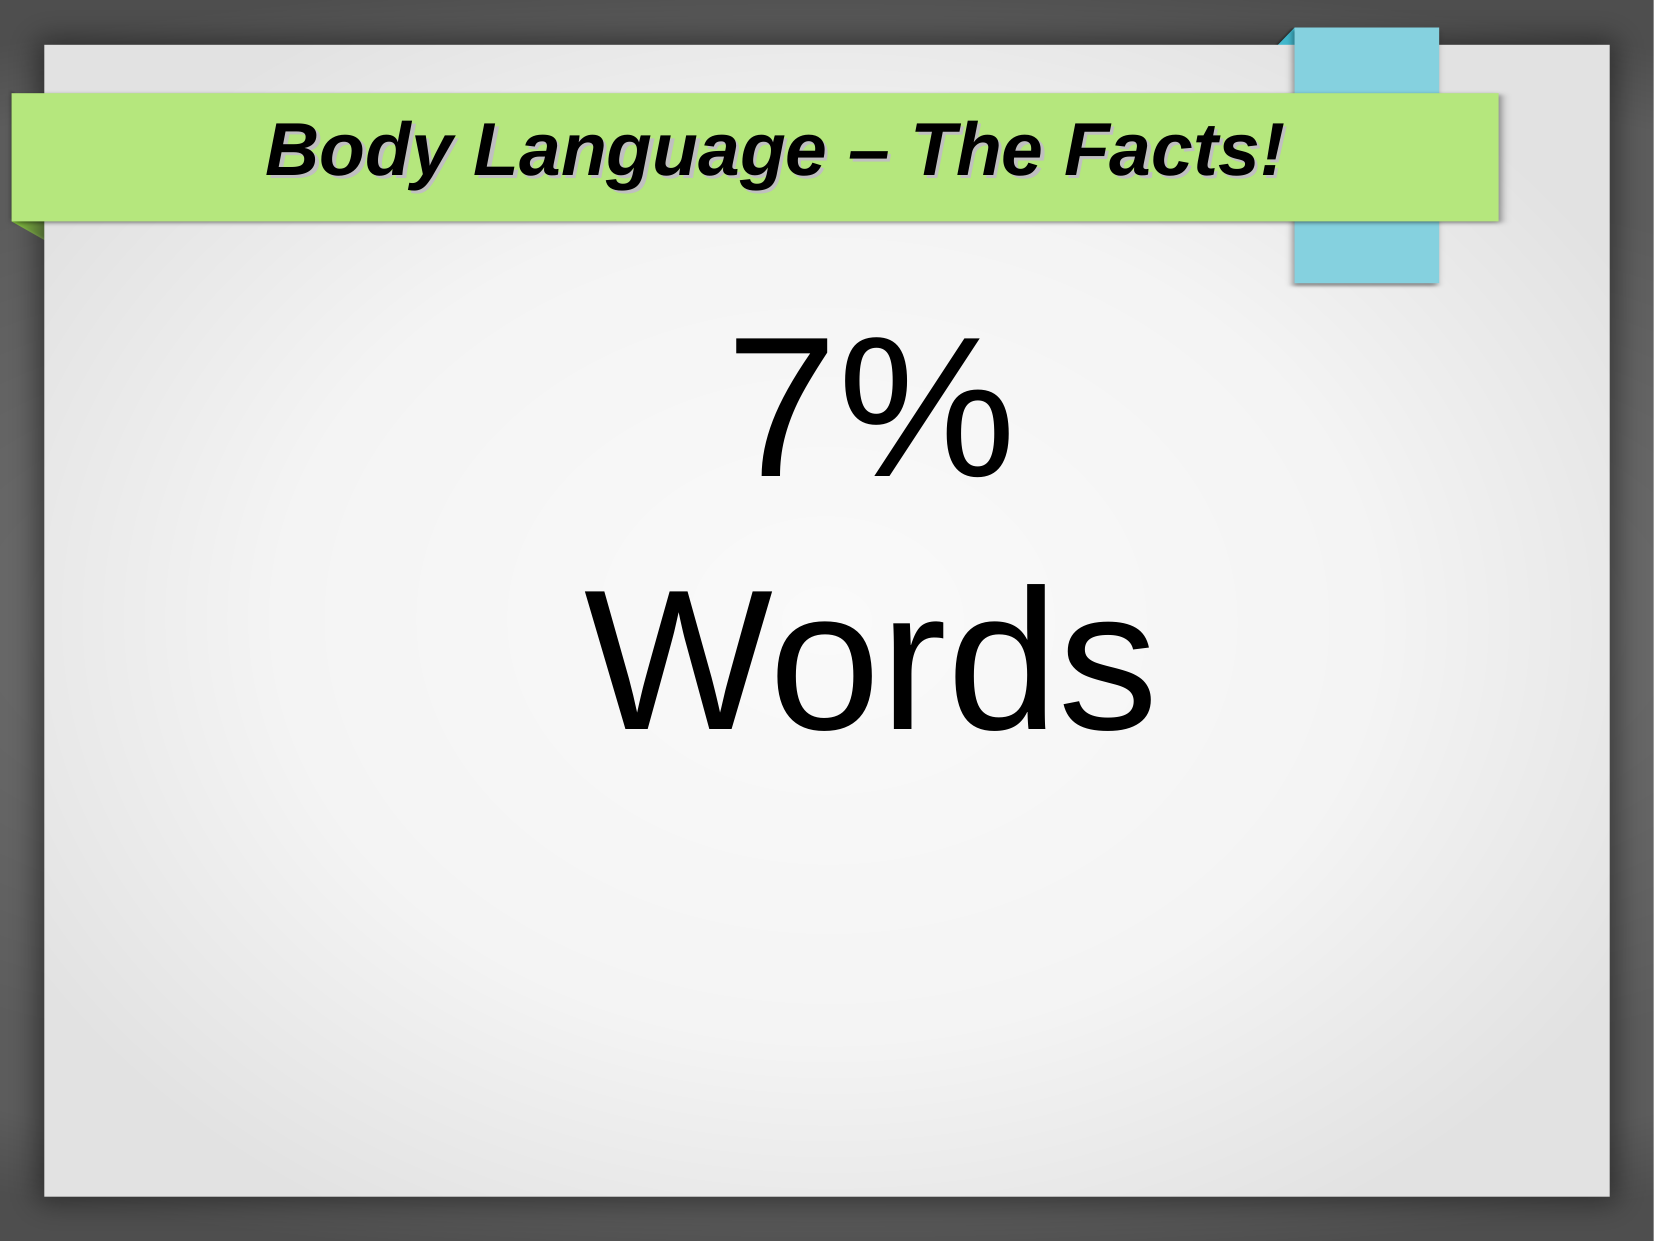

# Body Language – The Facts!
7%
Words